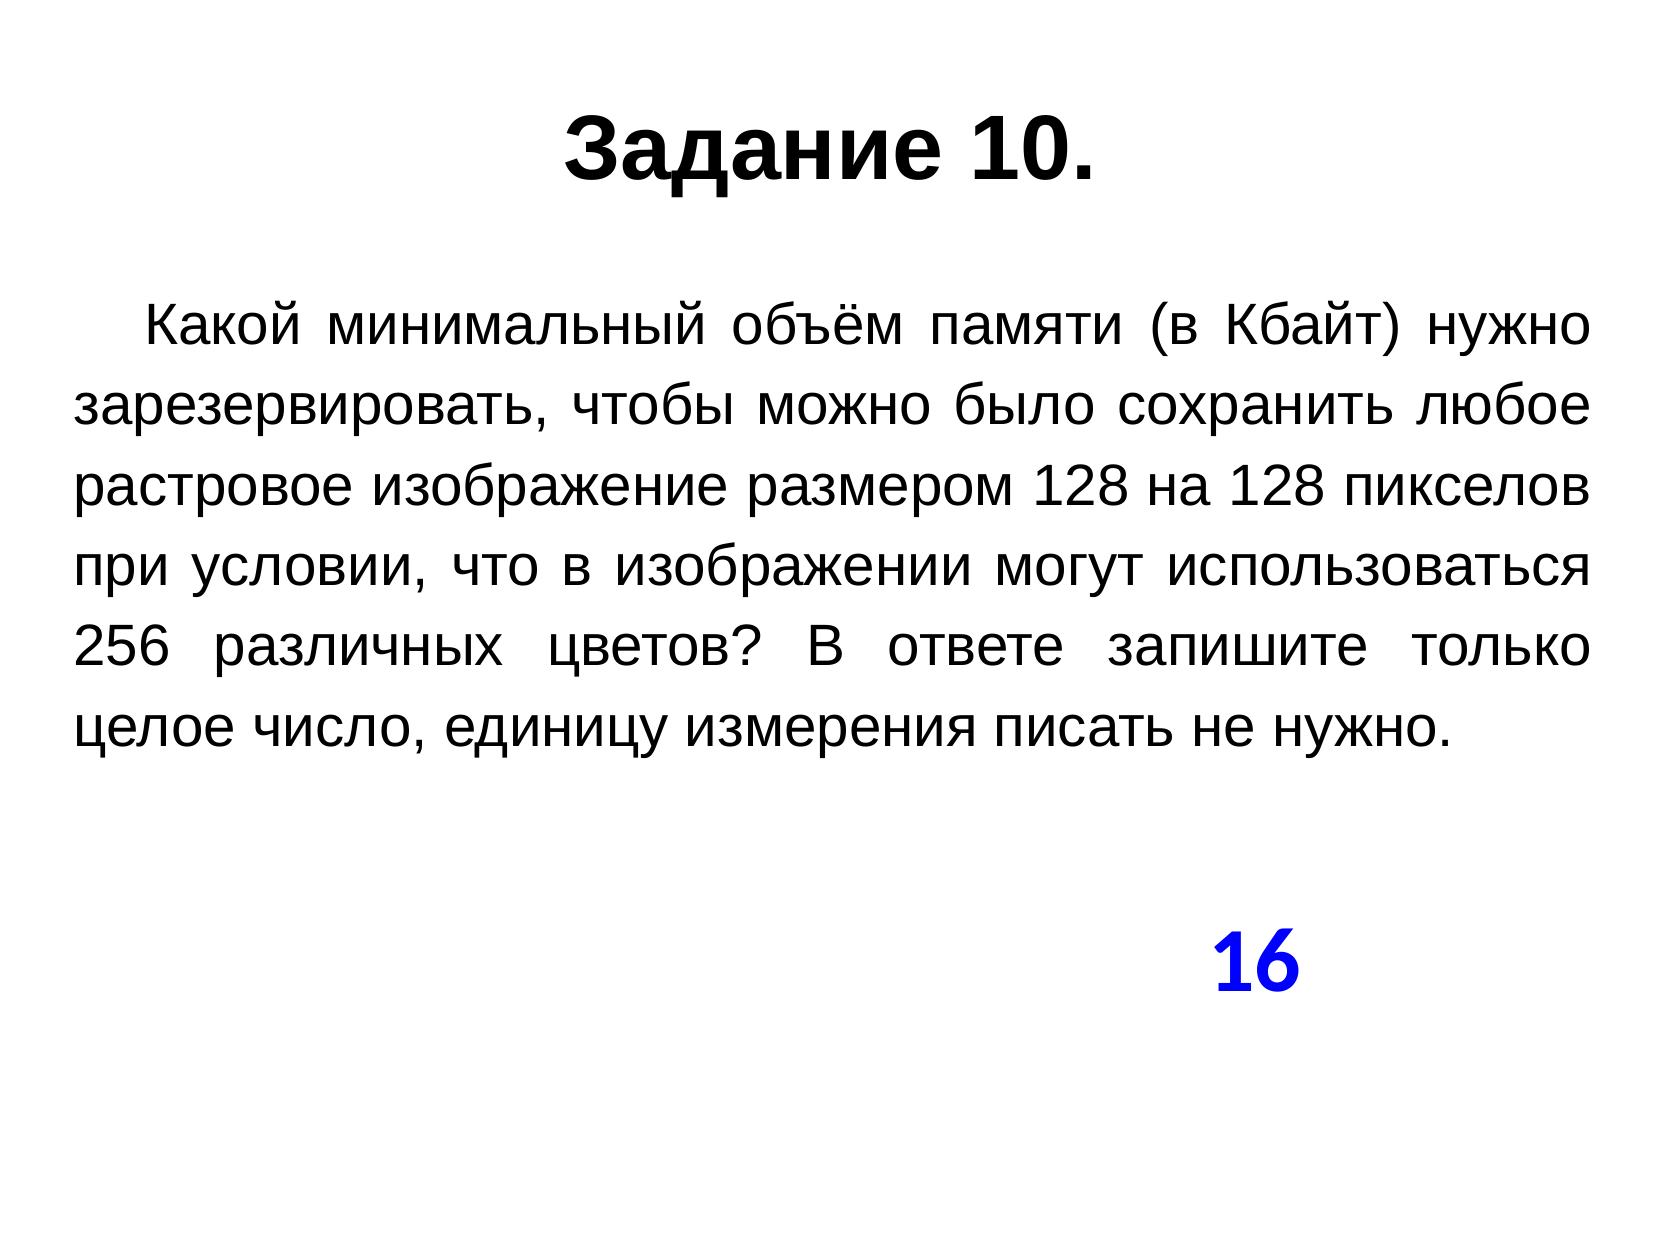

# Задание 10.
Какой минимальный объём памяти (в Кбайт) нужно зарезервировать, чтобы можно было сохранить любое растровое изображение размером 128 на 128 пикселов при условии, что в изображении могут использоваться 256 различных цветов? В ответе запишите только целое число, единицу измерения писать не нужно.
16